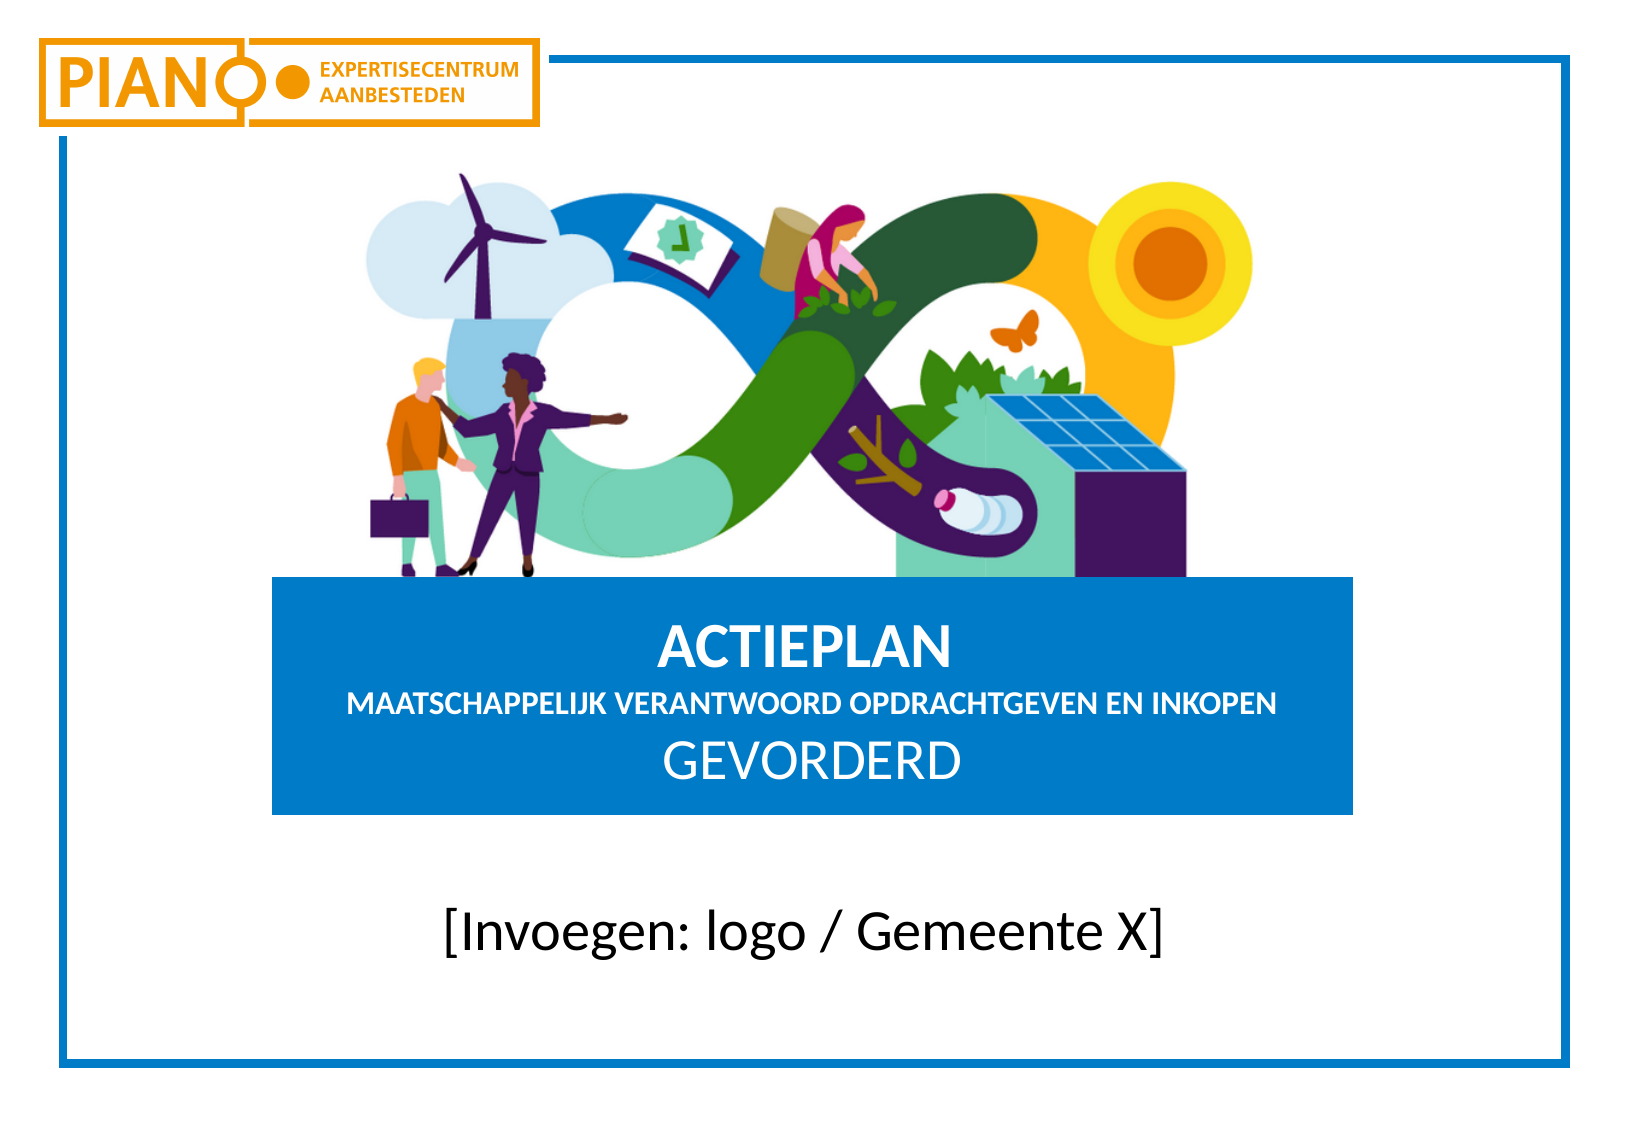

ACTIEPLAN
MAATSCHAPPELIJK VERANTWOORD OPDRACHTGEVEN EN INKOPEN
GEVORDERD
[Invoegen: logo / Gemeente X]